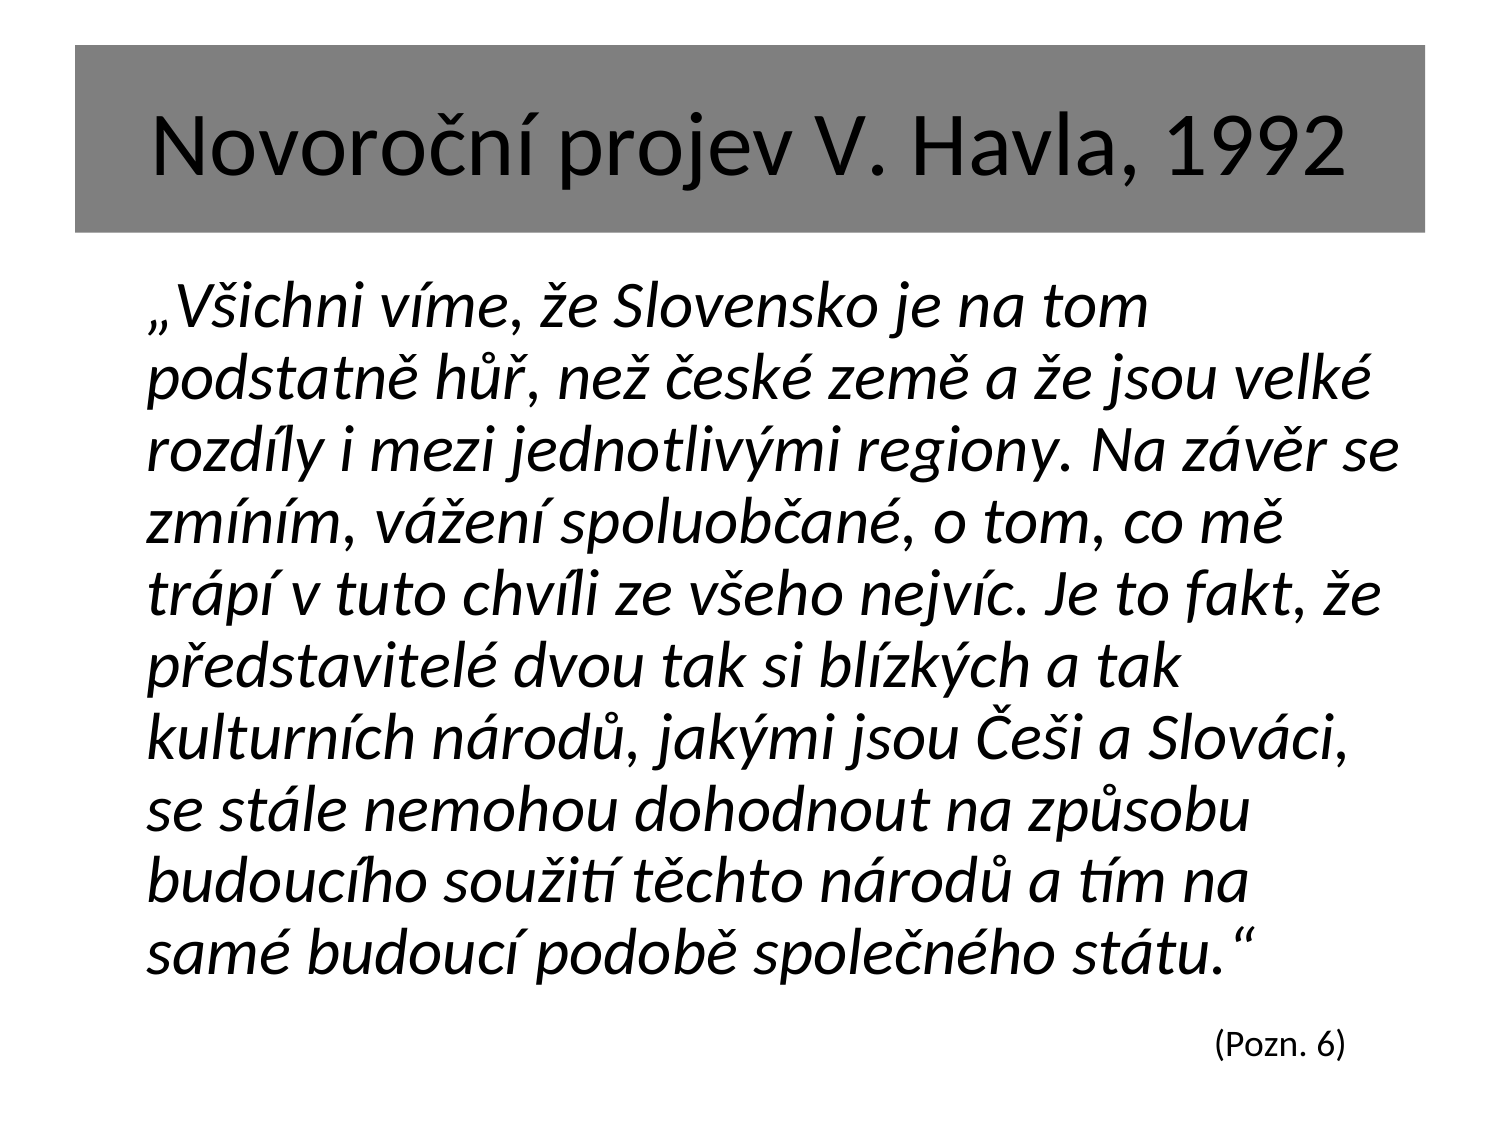

# Novoroční projev V. Havla, 1992
	„Všichni víme, že Slovensko je na tom podstatně hůř, než české země a že jsou velké rozdíly i mezi jednotlivými regiony. Na závěr se zmíním, vážení spoluobčané, o tom, co mě trápí v tuto chvíli ze všeho nejvíc. Je to fakt, že představitelé dvou tak si blízkých a tak kulturních národů, jakými jsou Češi a Slováci, se stále nemohou dohodnout na způsobu budoucího soužití těchto národů a tím na samé budoucí podobě společného státu.“
(Pozn. 6)